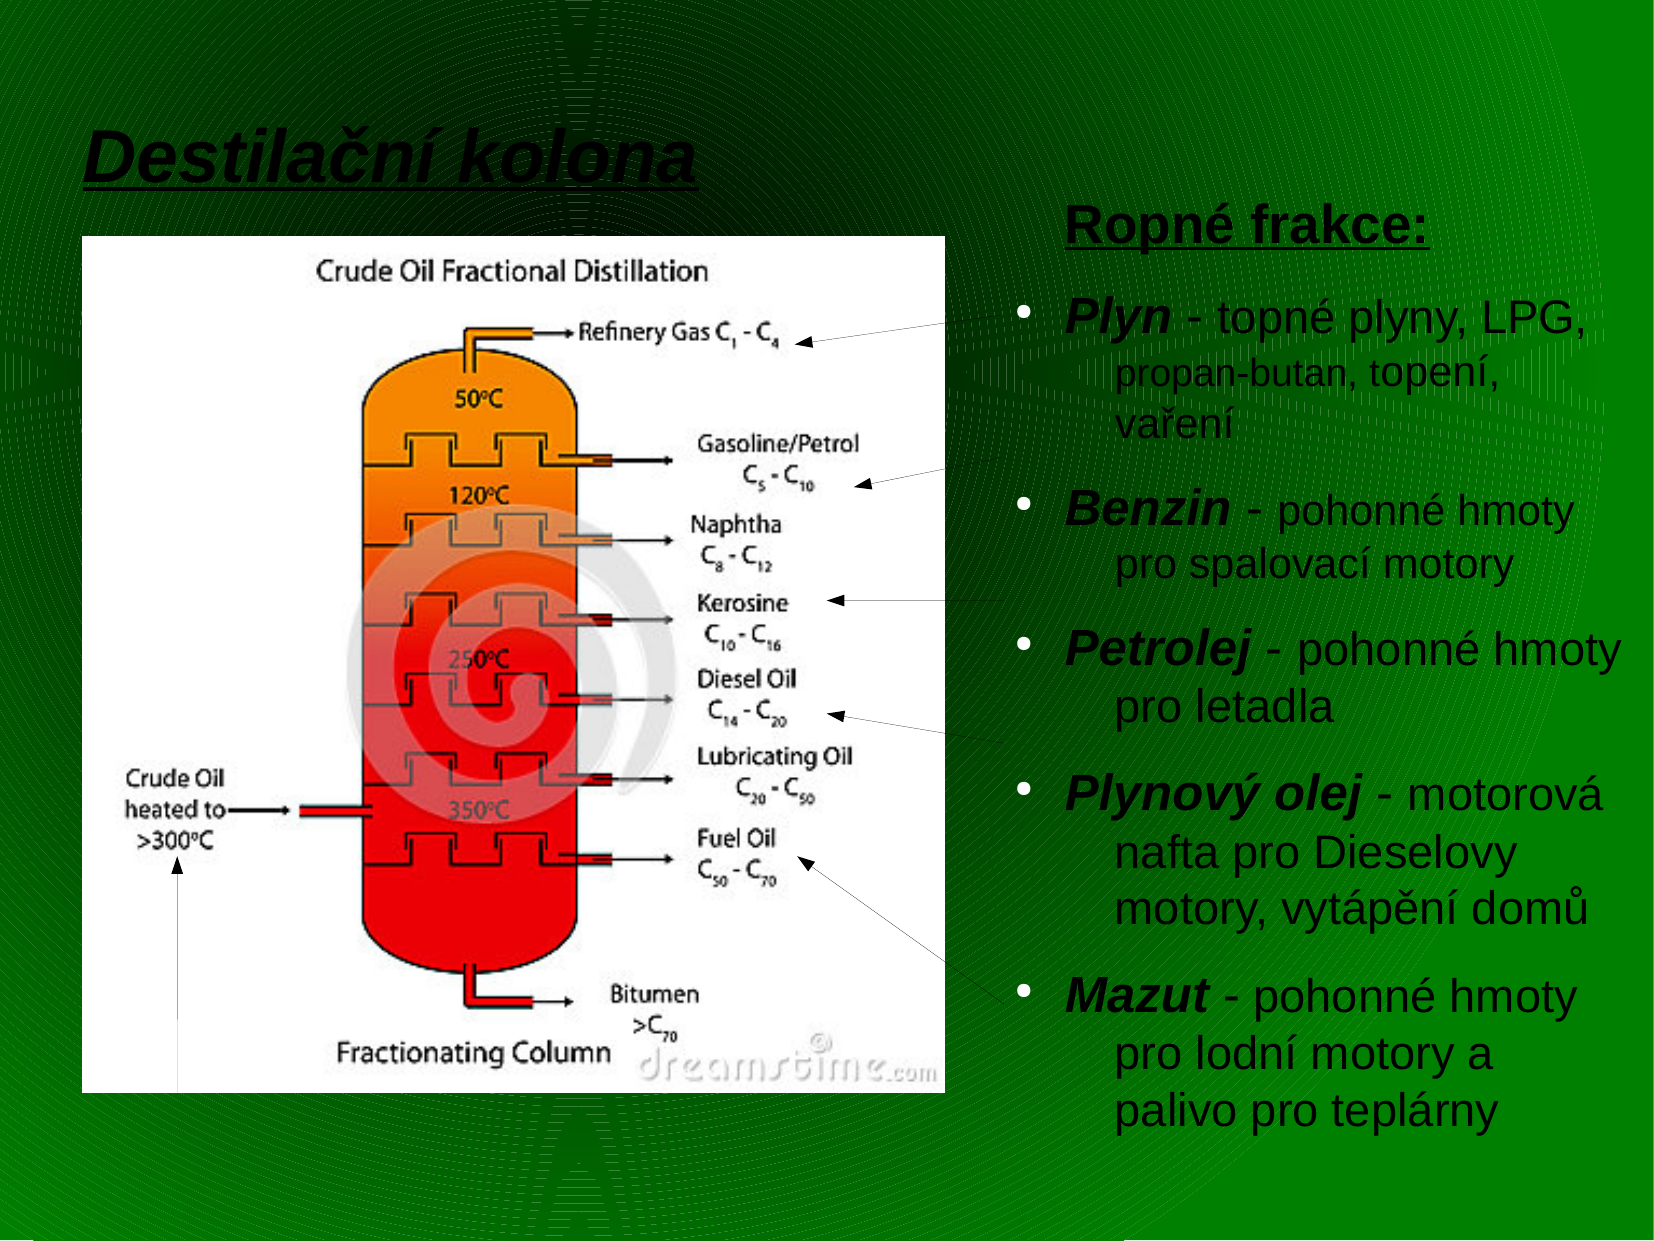

# Destilační kolona
Ropné frakce:
Plyn - topné plyny, LPG, propan-butan, topení, vaření
Benzin - pohonné hmoty pro spalovací motory
Petrolej - pohonné hmoty pro letadla
Plynový olej - motorová nafta pro Dieselovy motory, vytápění domů
Mazut - pohonné hmoty pro lodní motory a palivo pro teplárny